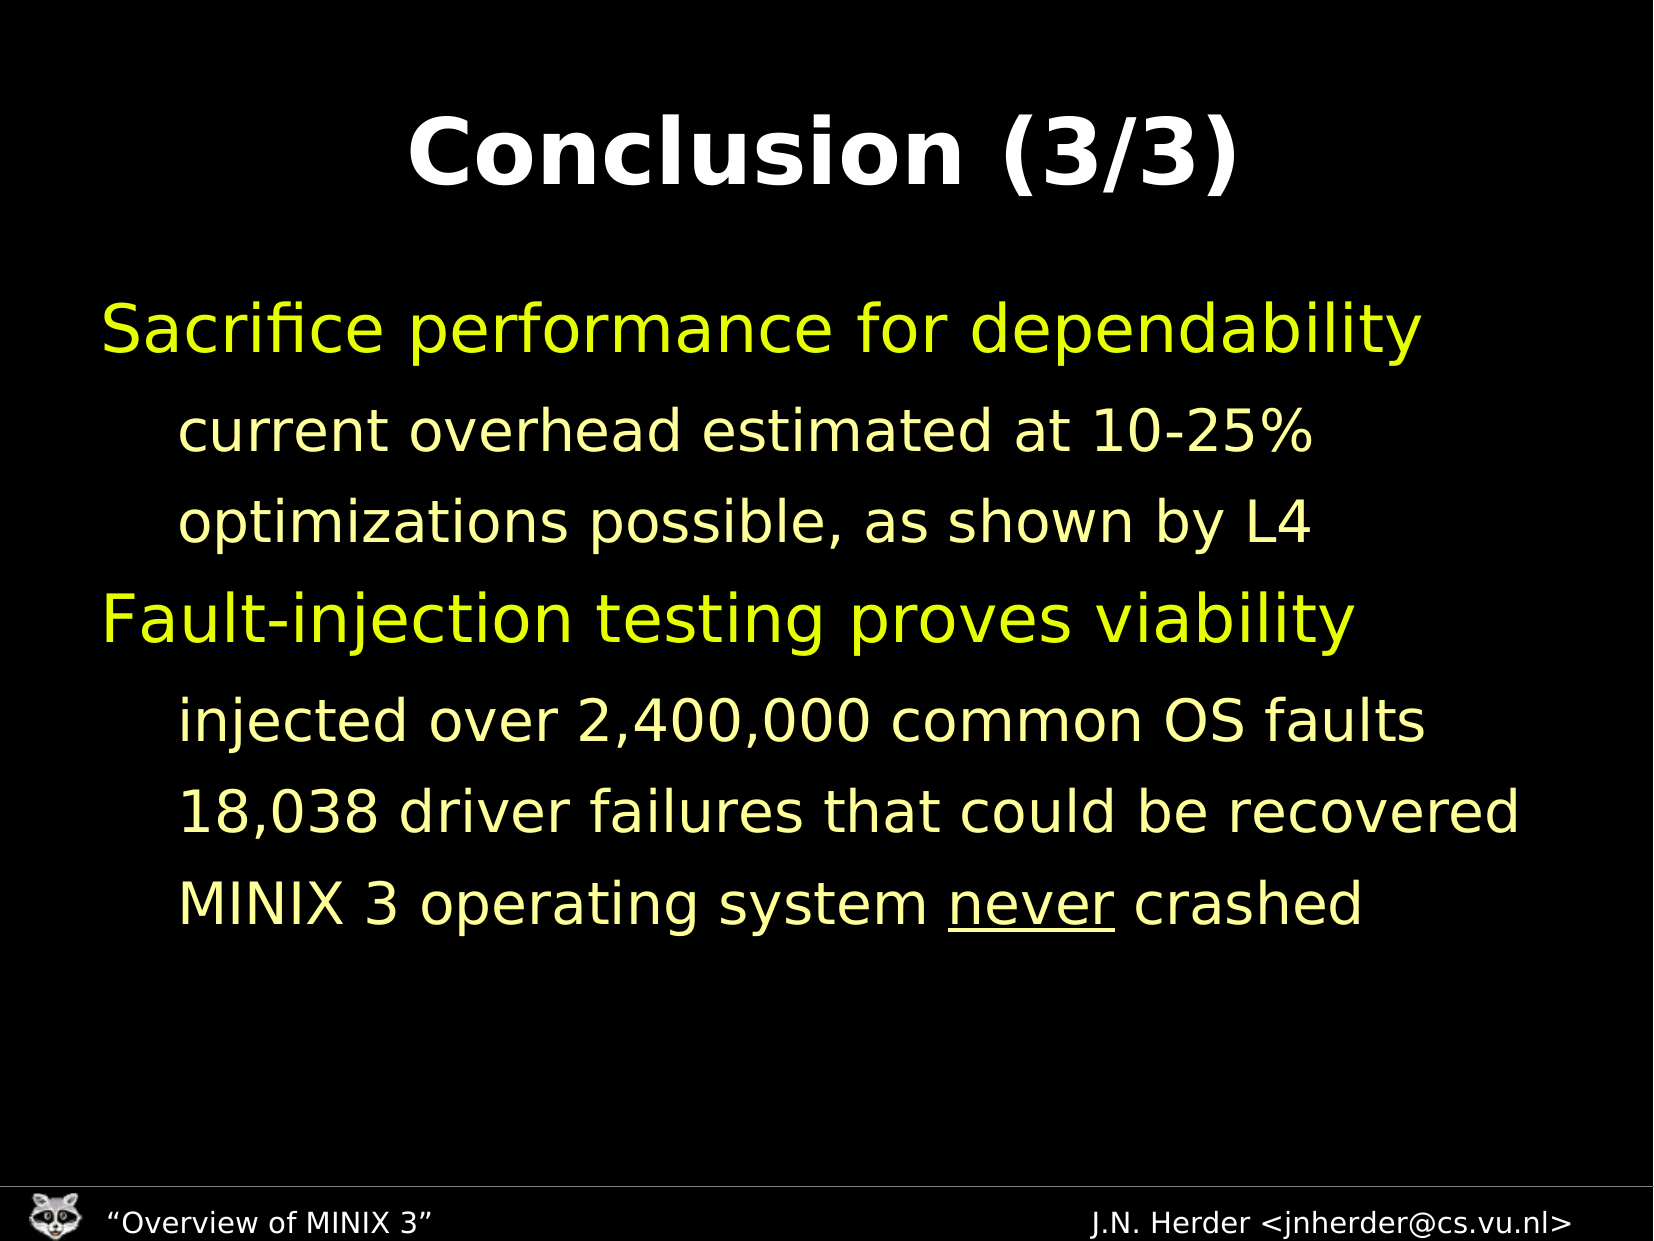

# Conclusion (3/3)
Sacrifice performance for dependability
current overhead estimated at 10-25%
optimizations possible, as shown by L4
Fault-injection testing proves viability
injected over 2,400,000 common OS faults
18,038 driver failures that could be recovered
MINIX 3 operating system never crashed